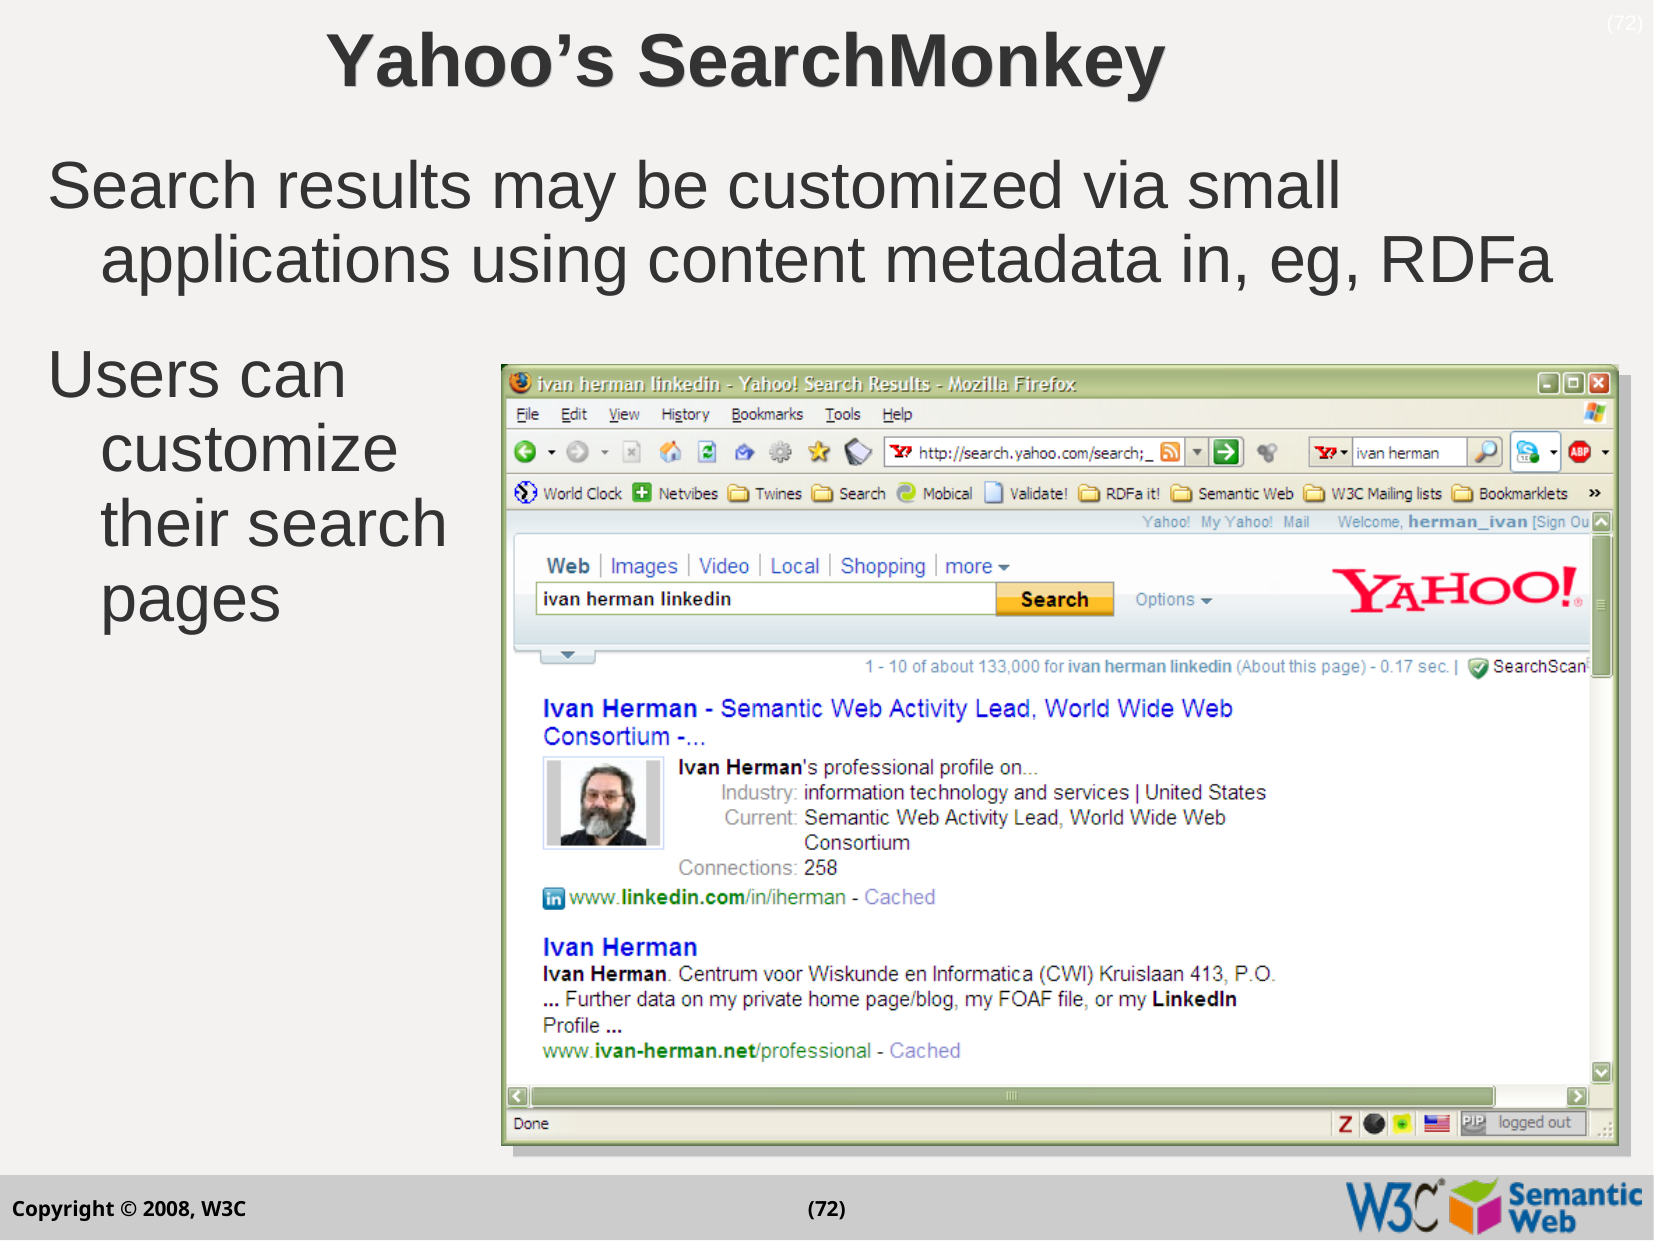

# Yahoo’s SearchMonkey
Search results may be customized via small applications using content metadata in, eg, RDFa
Users can customize their search pages